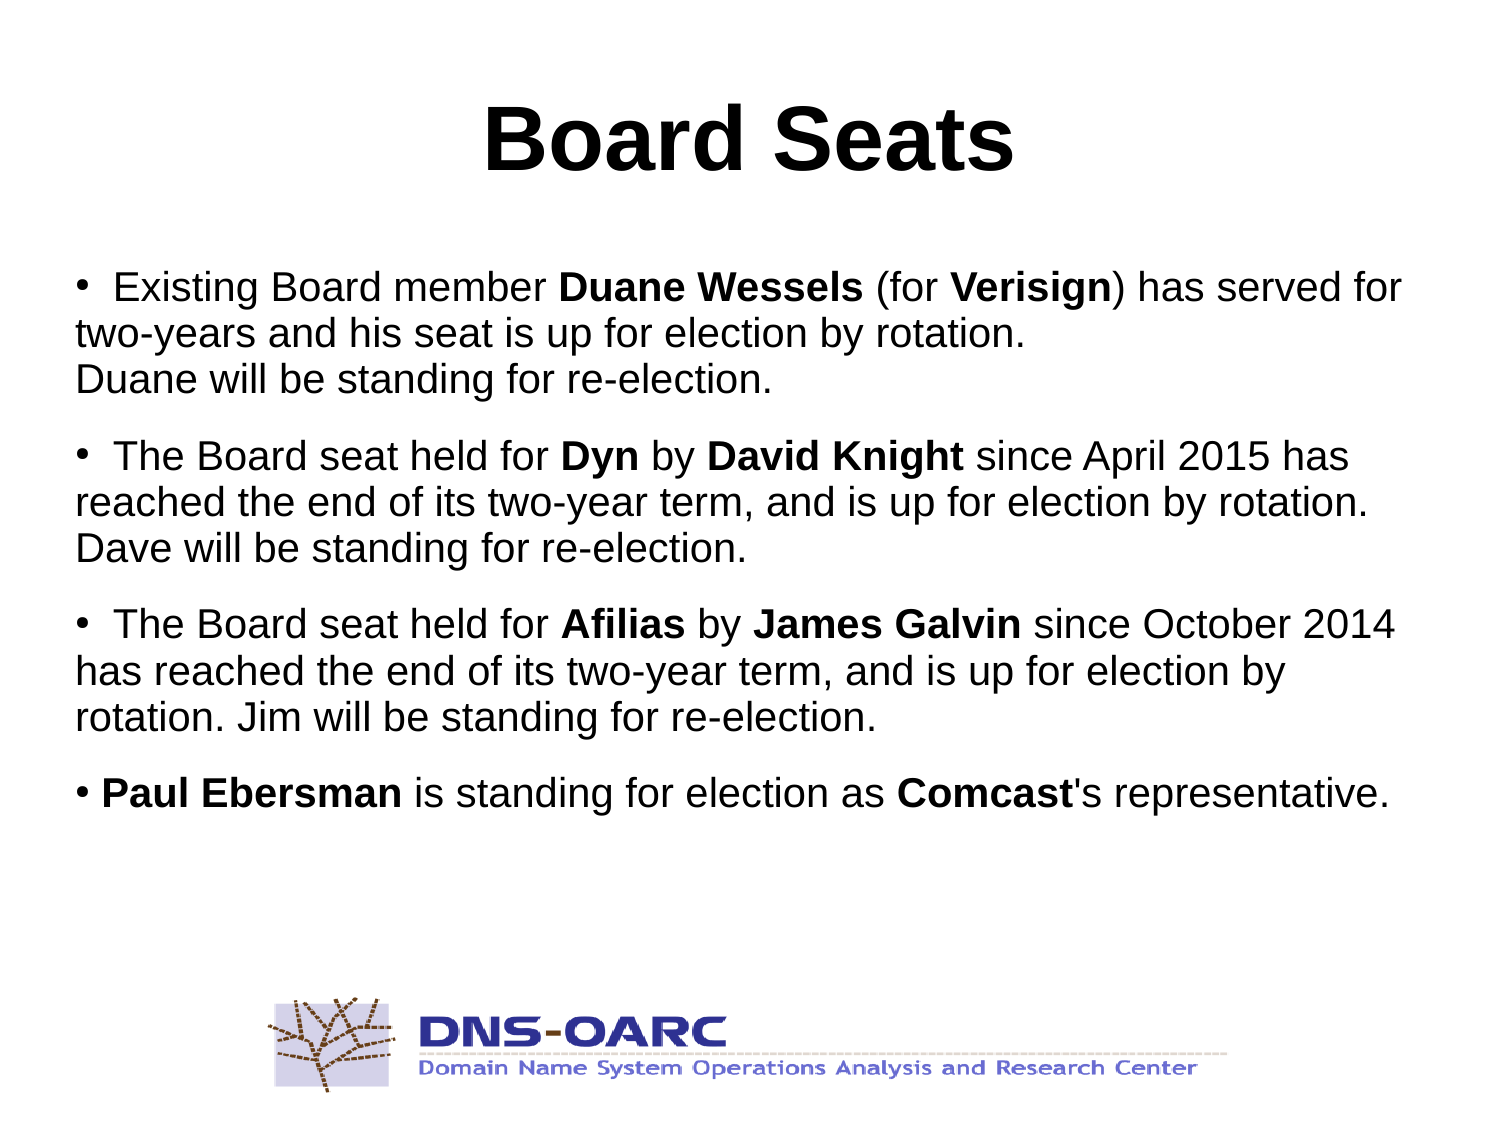

# Board Seats
 Existing Board member Duane Wessels (for Verisign) has served for two-years and his seat is up for election by rotation.
Duane will be standing for re-election.
 The Board seat held for Dyn by David Knight since April 2015 has reached the end of its two-year term, and is up for election by rotation. Dave will be standing for re-election.
 The Board seat held for Afilias by James Galvin since October 2014 has reached the end of its two-year term, and is up for election by rotation. Jim will be standing for re-election.
 Paul Ebersman is standing for election as Comcast's representative.